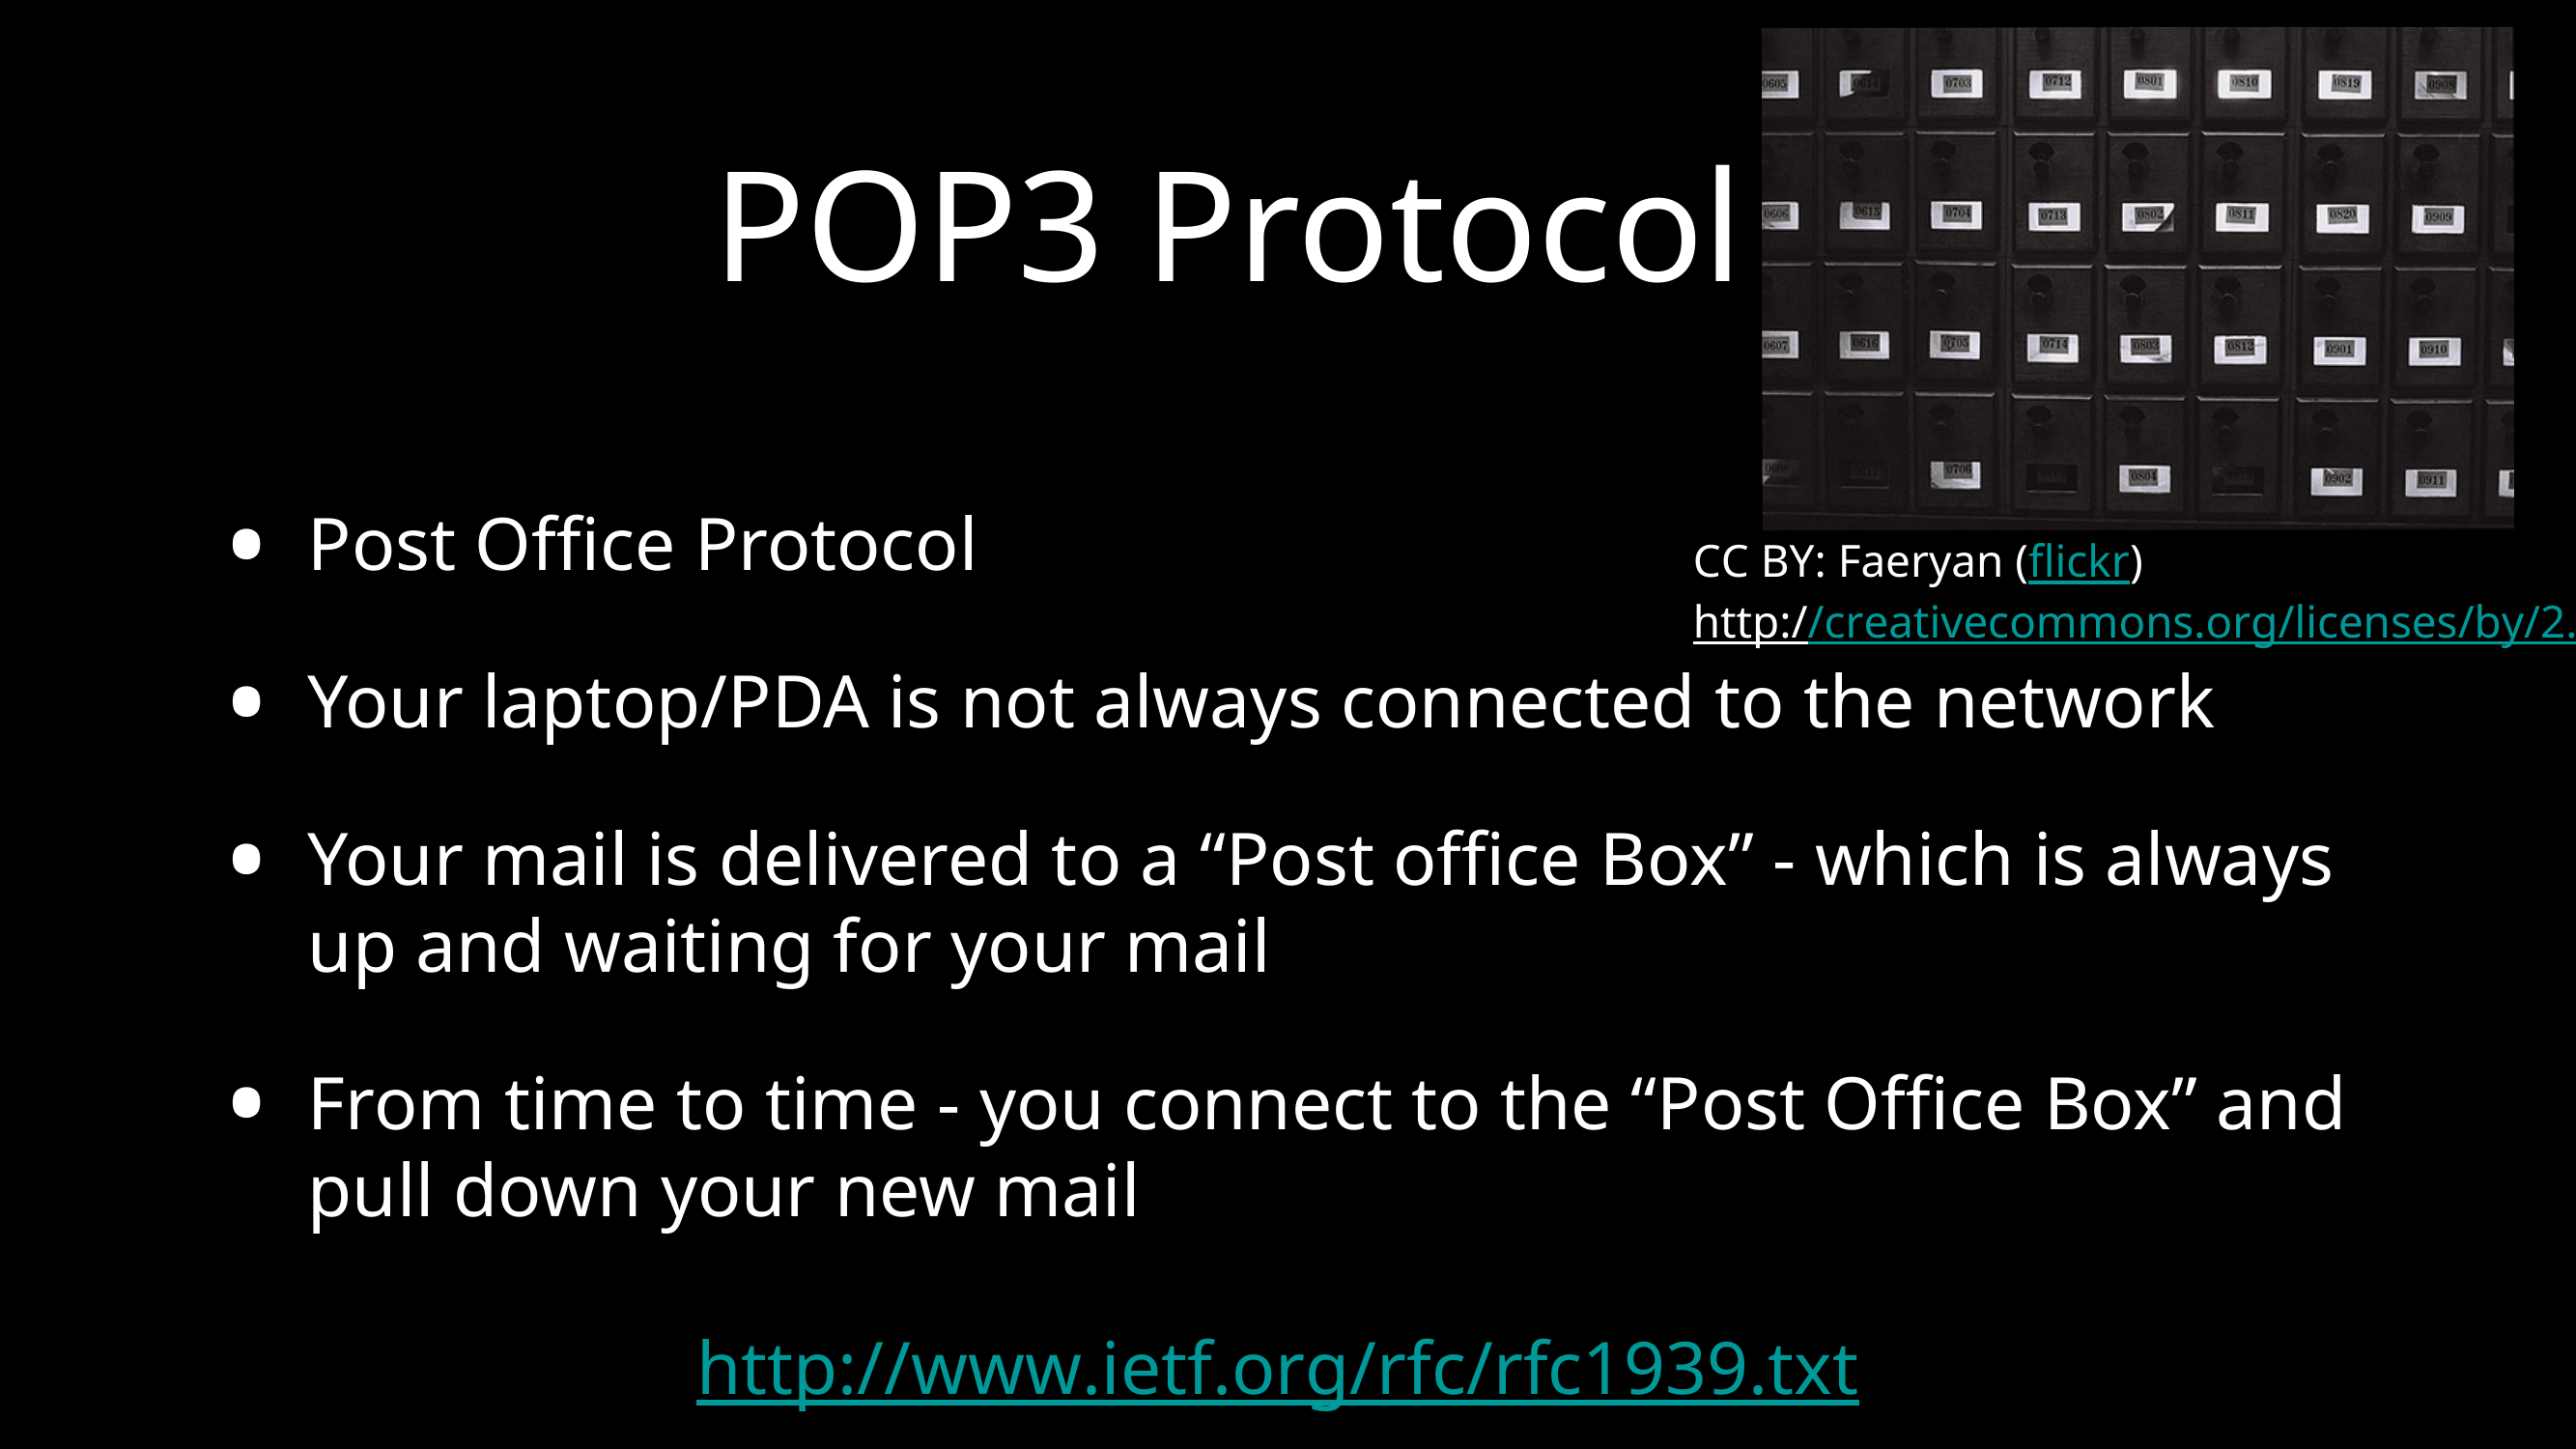

# POP3 Protocol
Post Office Protocol
Your laptop/PDA is not always connected to the network
Your mail is delivered to a “Post office Box” - which is always up and waiting for your mail
From time to time - you connect to the “Post Office Box” and pull down your new mail
CC BY: Faeryan (flickr)
http://creativecommons.org/licenses/by/2.0/
http://www.ietf.org/rfc/rfc1939.txt